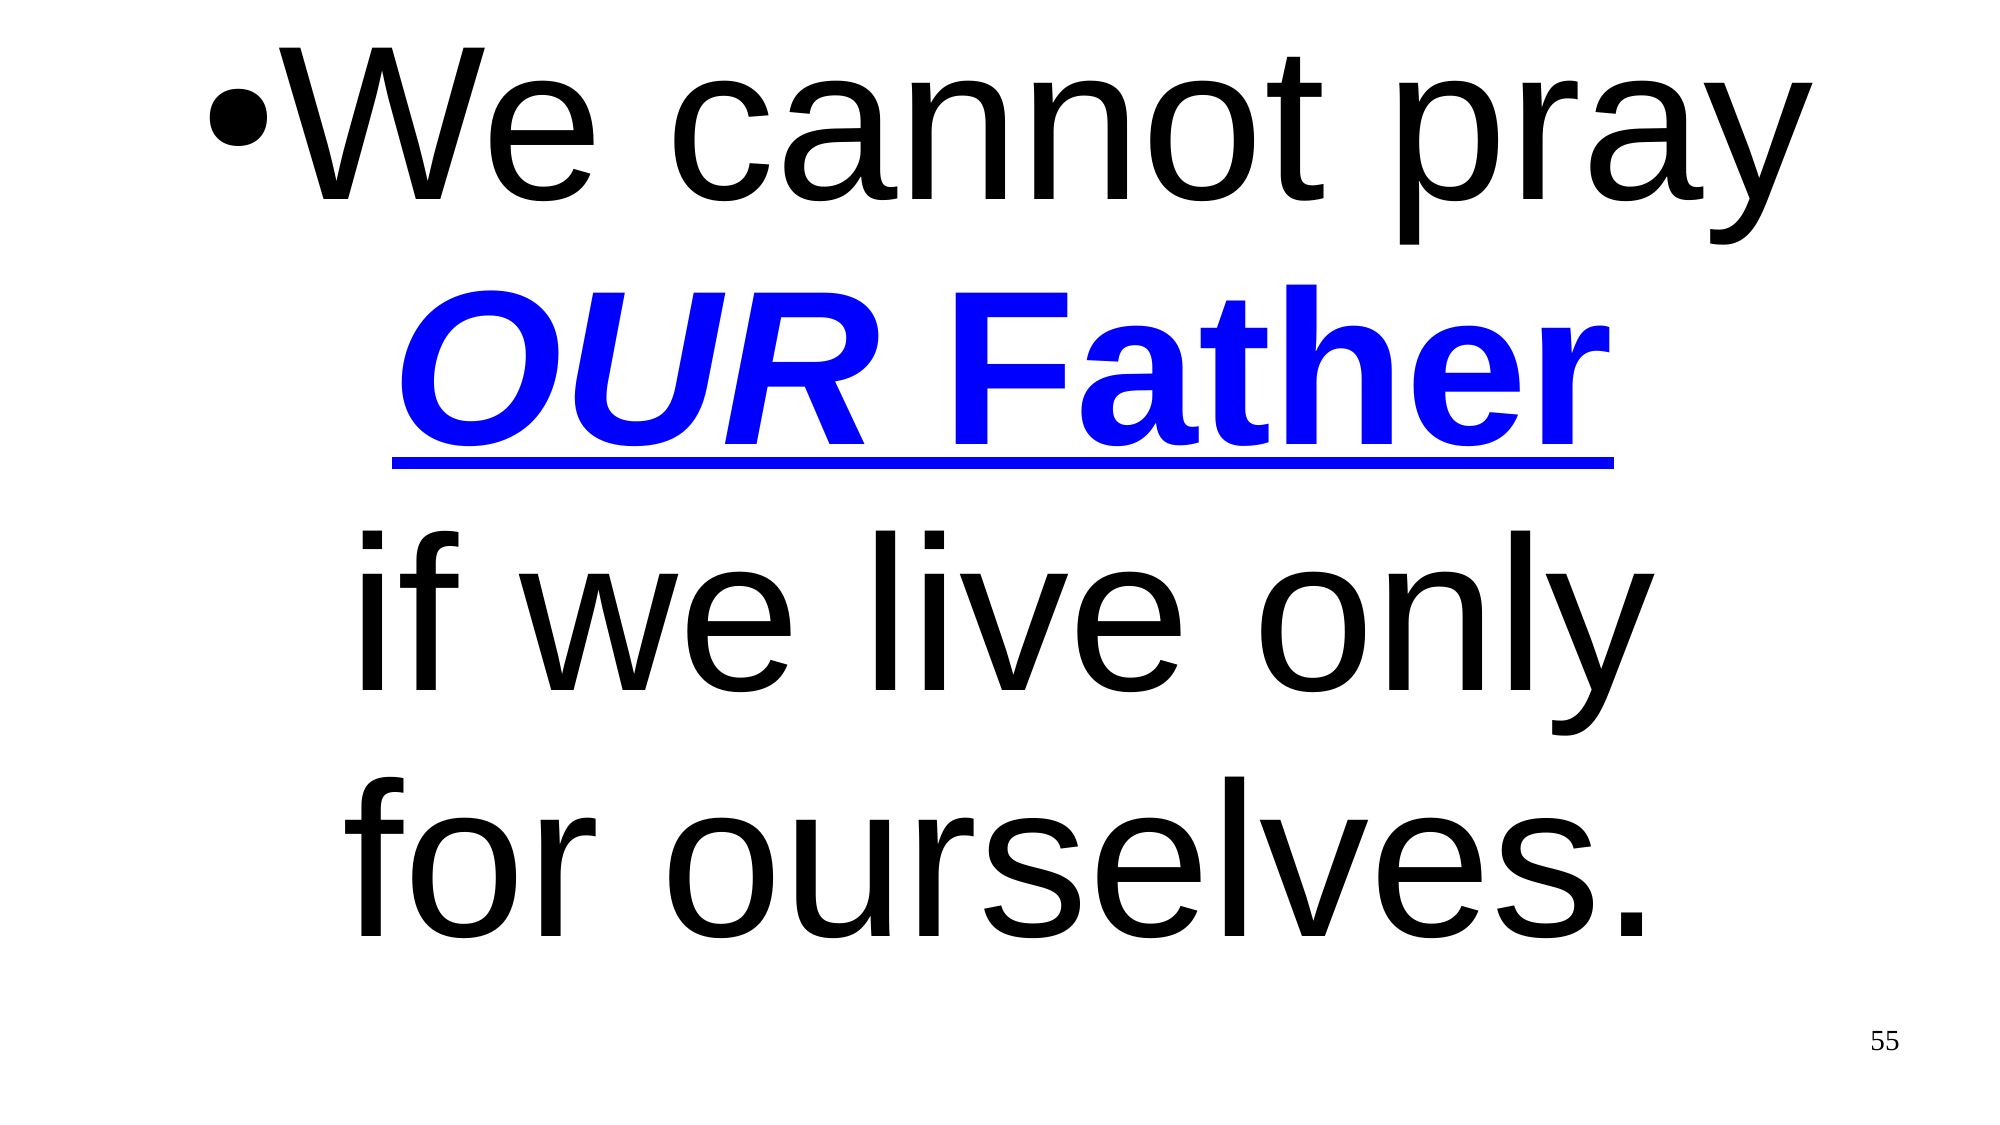

# We cannot pray OUR Father if we live only for ourselves.
55